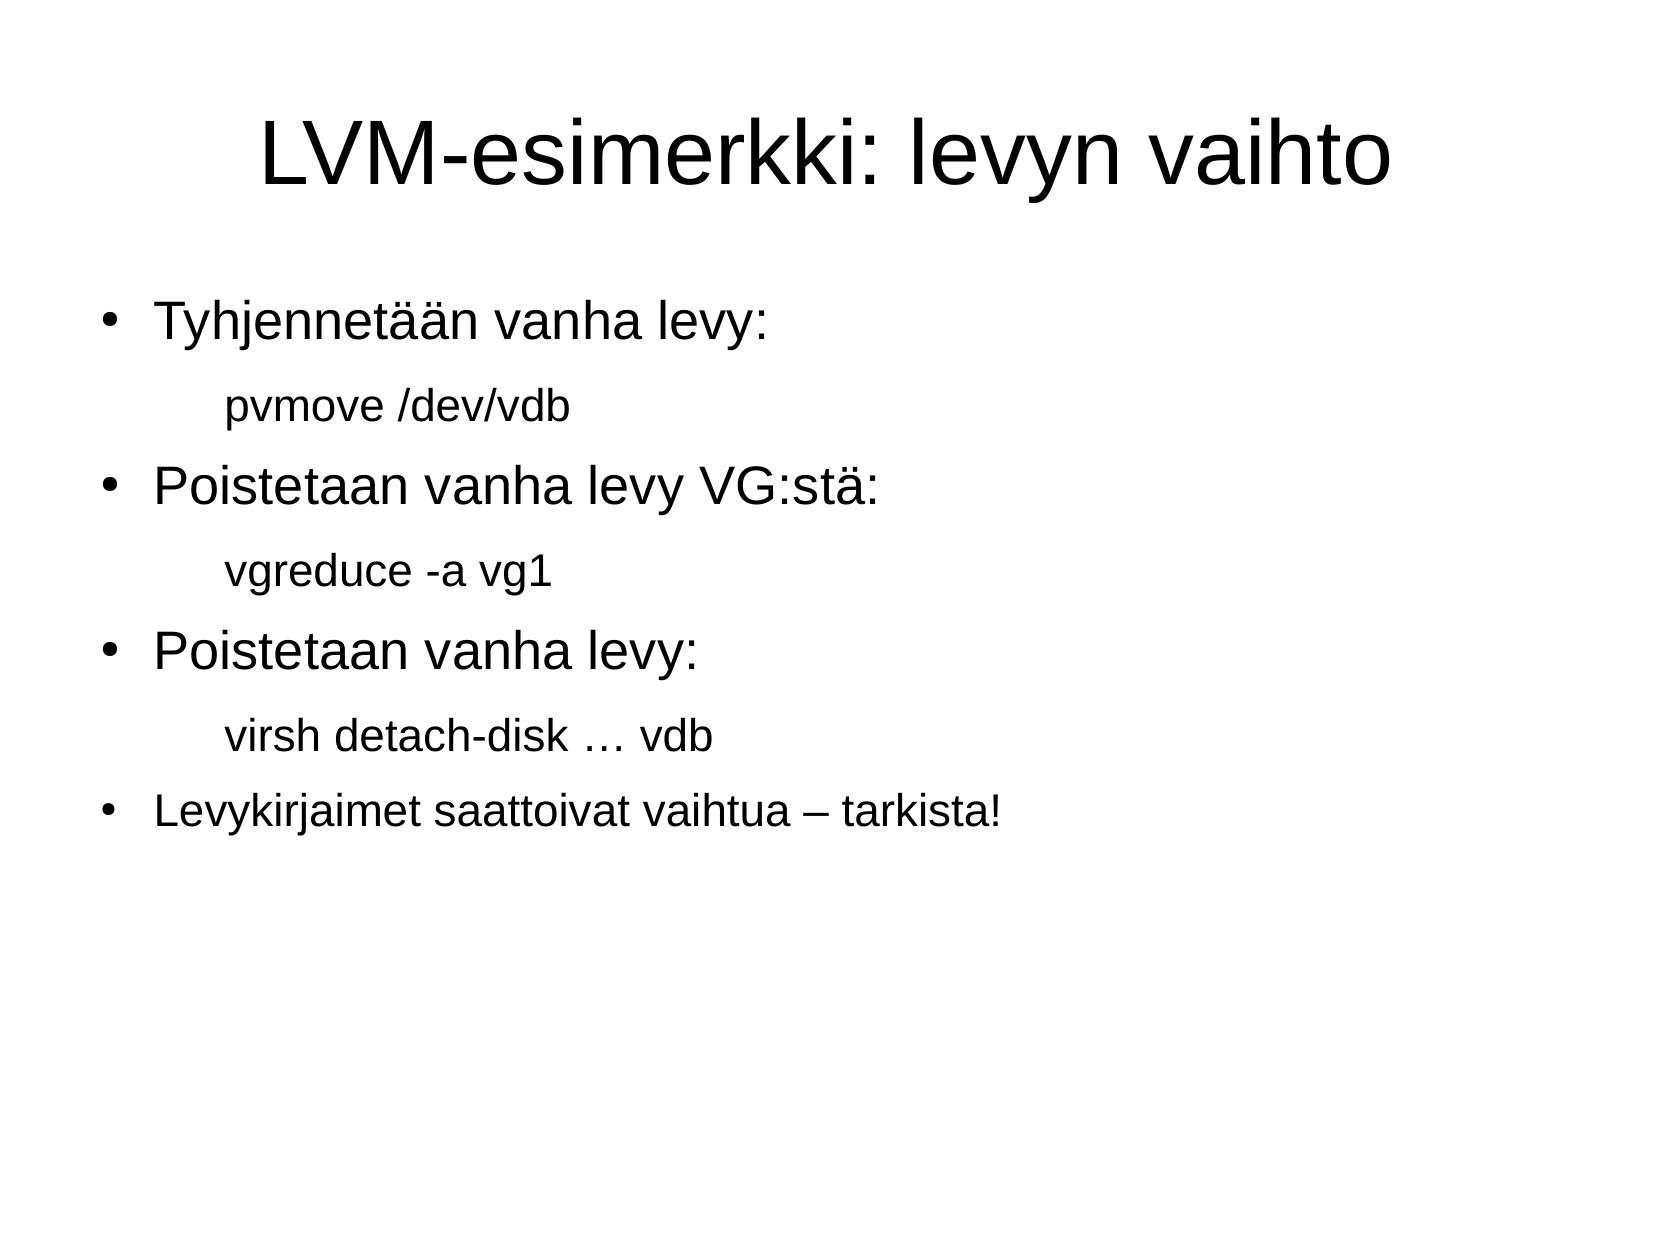

# LVM-esimerkki: levyn vaihto
Tyhjennetään vanha levy:
pvmove /dev/vdb
Poistetaan vanha levy VG:stä:
vgreduce -a vg1
Poistetaan vanha levy:
virsh detach-disk … vdb
Levykirjaimet saattoivat vaihtua – tarkista!